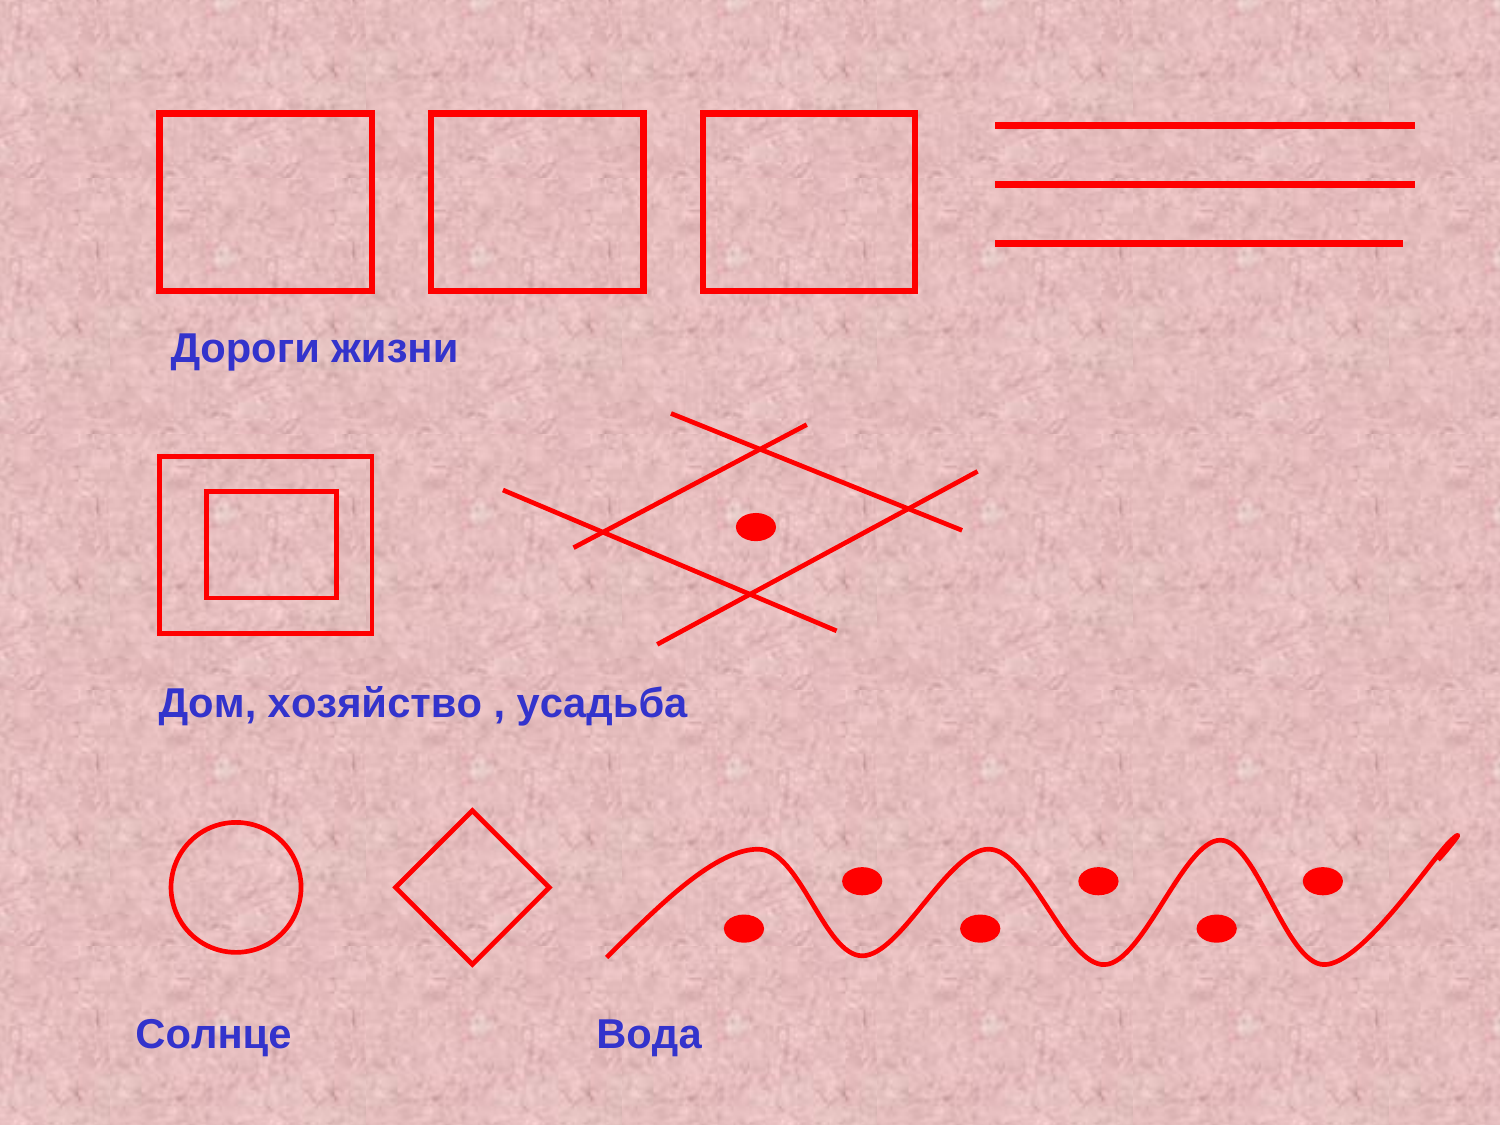

Дороги жизни
Дом, хозяйство , усадьба
Солнце
Вода